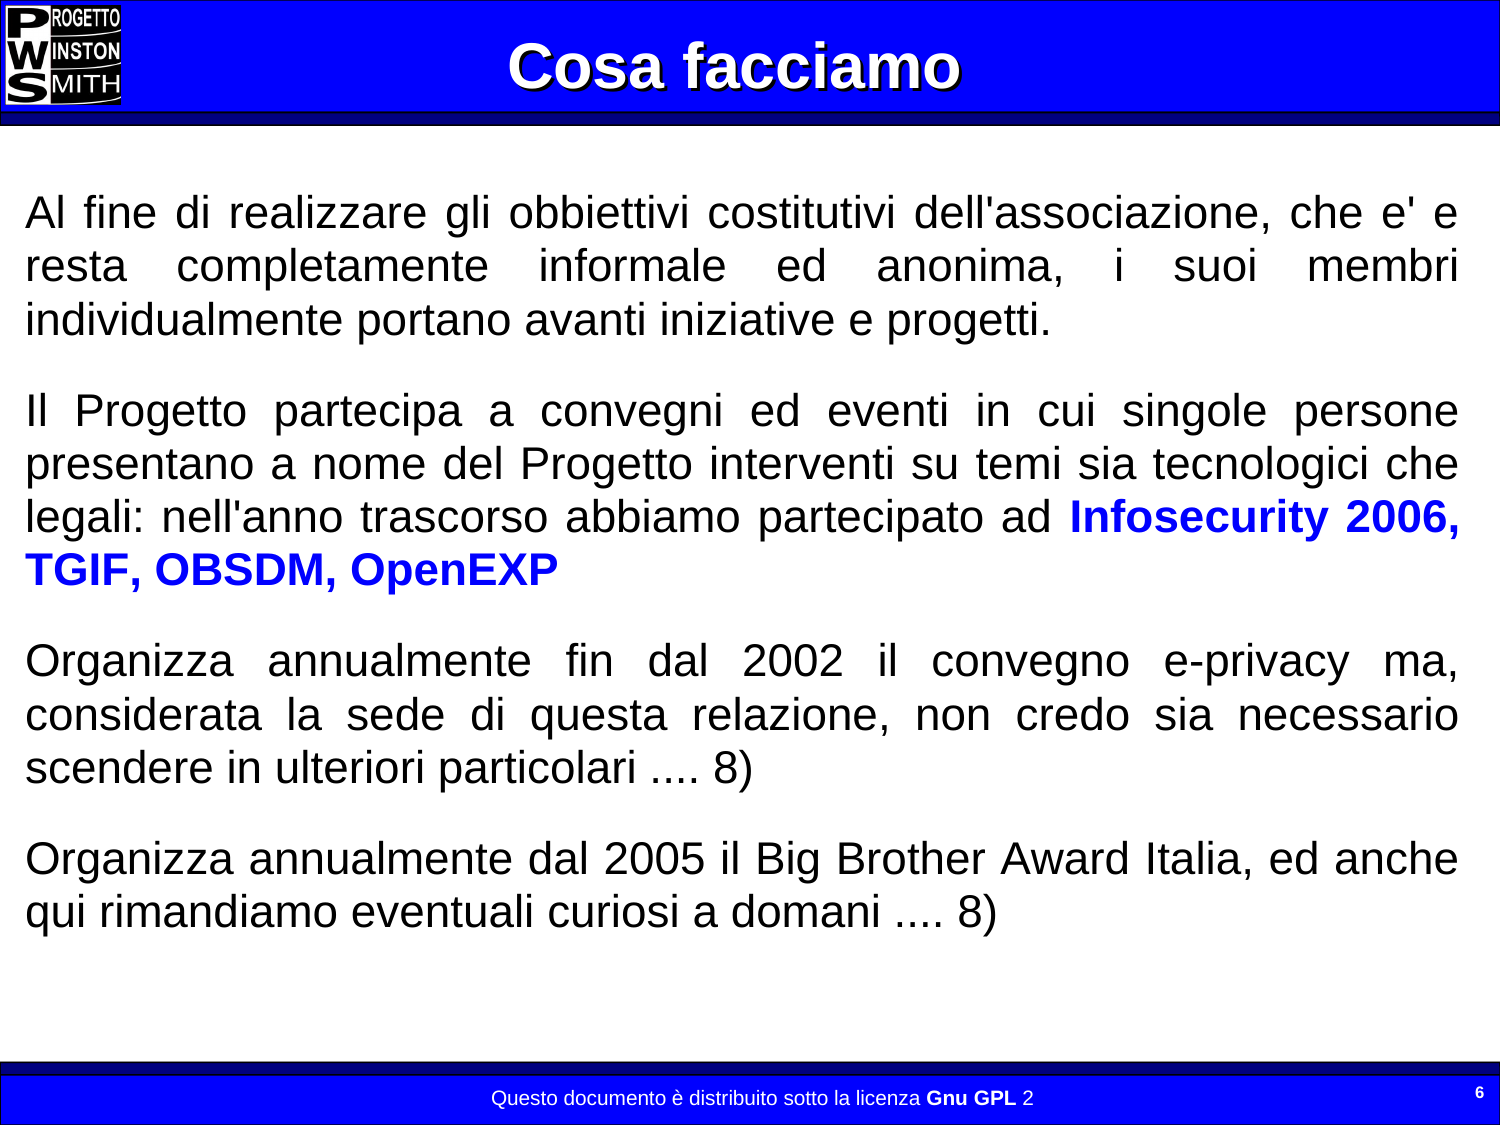

Cosa facciamo
Al fine di realizzare gli obbiettivi costitutivi dell'associazione, che e' e resta completamente informale ed anonima, i suoi membri individualmente portano avanti iniziative e progetti.
Il Progetto partecipa a convegni ed eventi in cui singole persone presentano a nome del Progetto interventi su temi sia tecnologici che legali: nell'anno trascorso abbiamo partecipato ad Infosecurity 2006, TGIF, OBSDM, OpenEXP
Organizza annualmente fin dal 2002 il convegno e-privacy ma, considerata la sede di questa relazione, non credo sia necessario scendere in ulteriori particolari .... 8)
Organizza annualmente dal 2005 il Big Brother Award Italia, ed anche qui rimandiamo eventuali curiosi a domani .... 8)